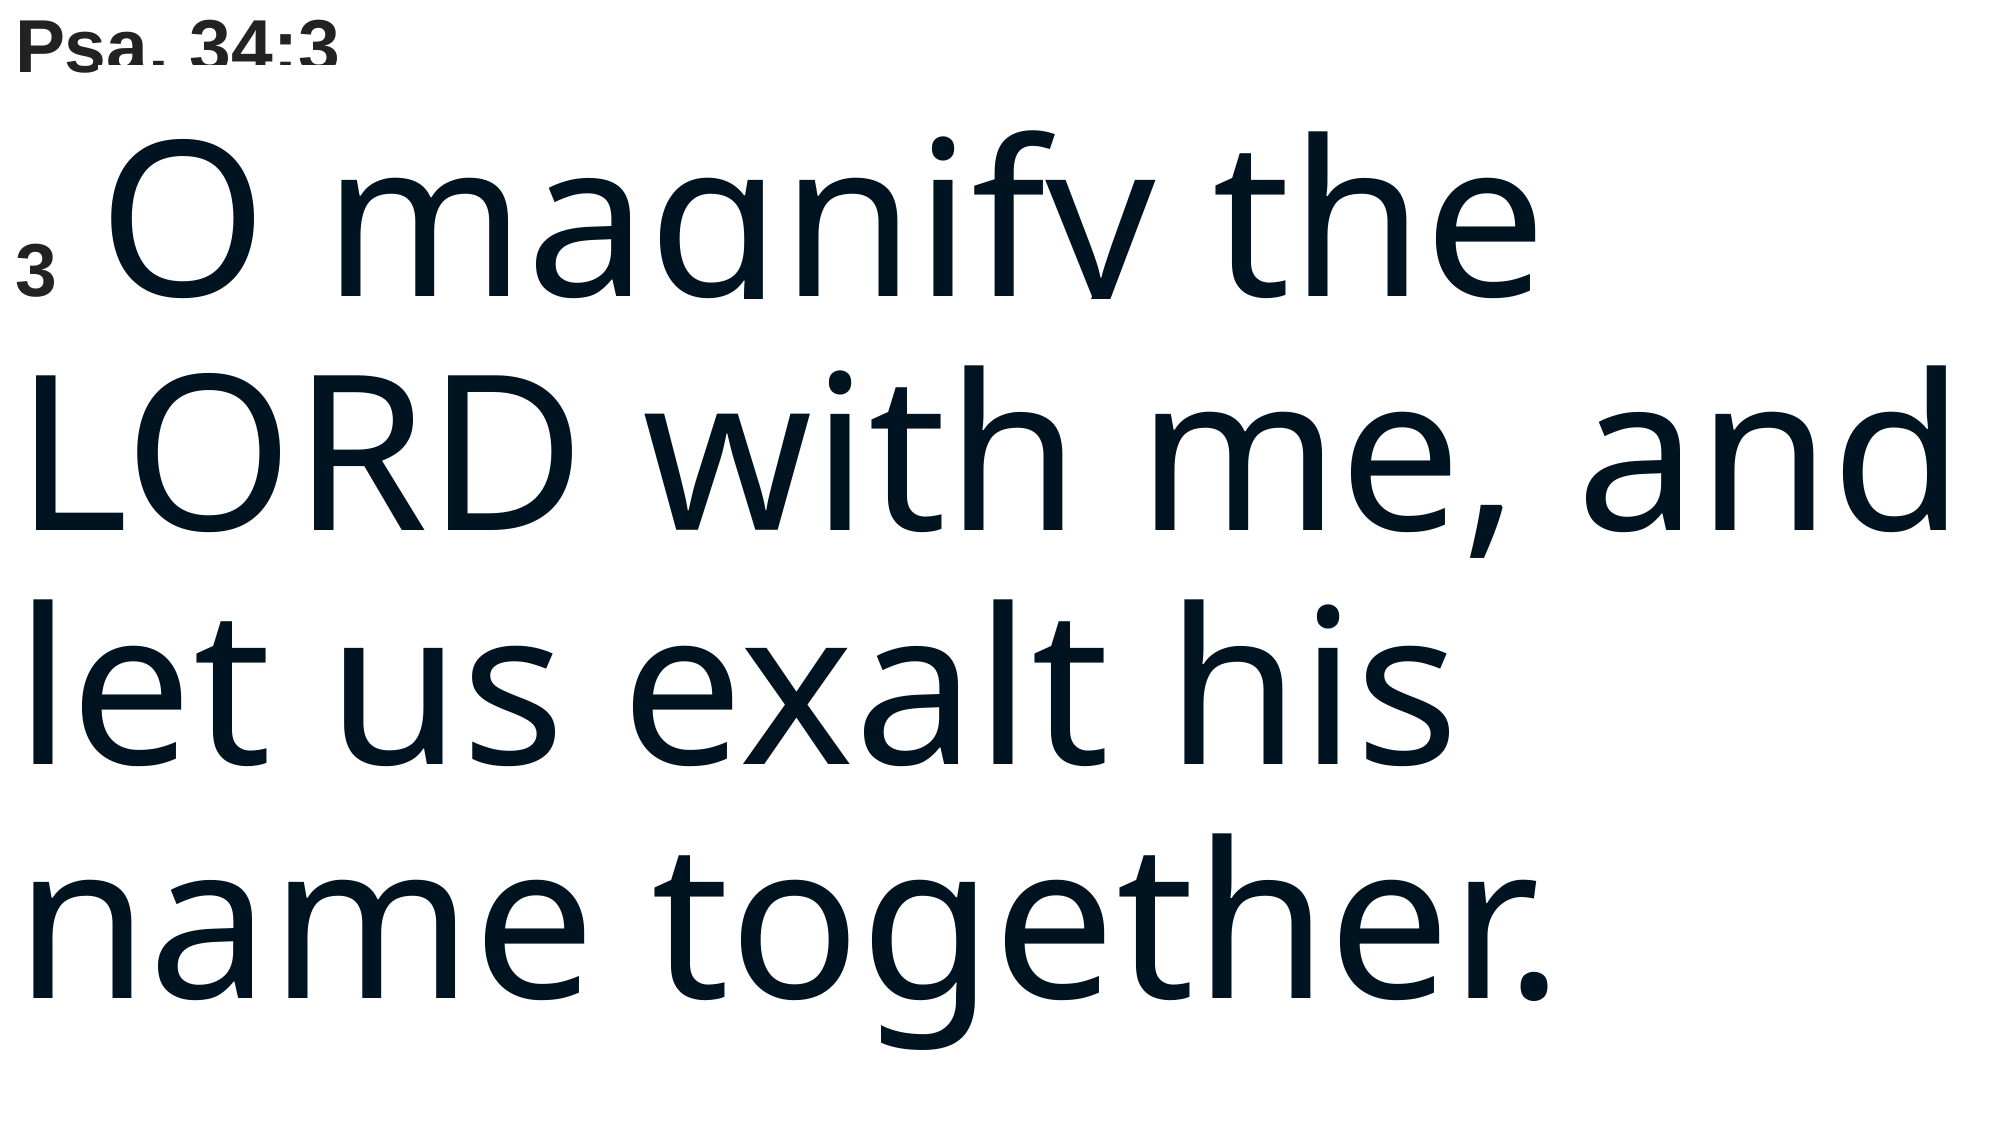

Psa. 34:3
3 O magnify the LORD with me, and let us exalt his name together.
#